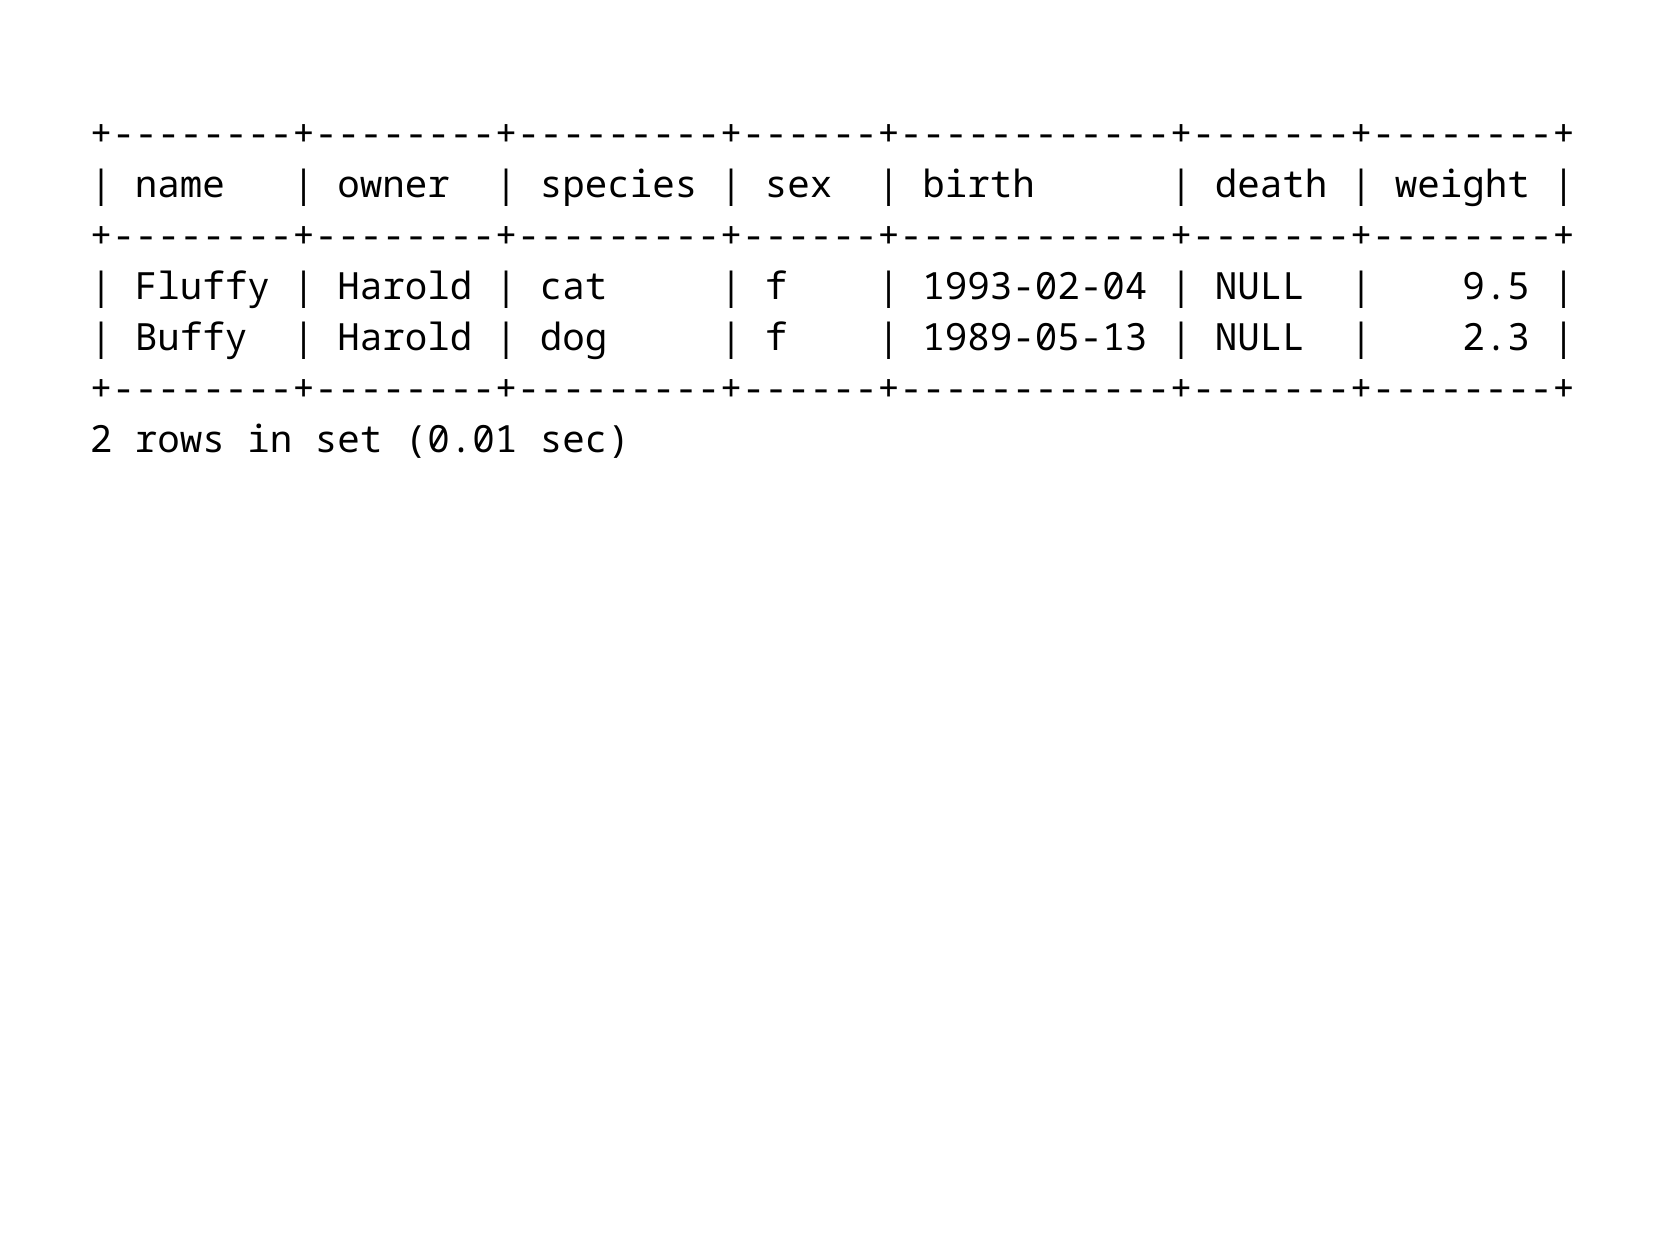

+--------+--------+---------+------+------------+-------+--------+
| name | owner | species | sex | birth | death | weight |
+--------+--------+---------+------+------------+-------+--------+
| Fluffy | Harold | cat | f | 1993-02-04 | NULL | 9.5 |
| Buffy | Harold | dog | f | 1989-05-13 | NULL | 2.3 |
+--------+--------+---------+------+------------+-------+--------+
2 rows in set (0.01 sec)